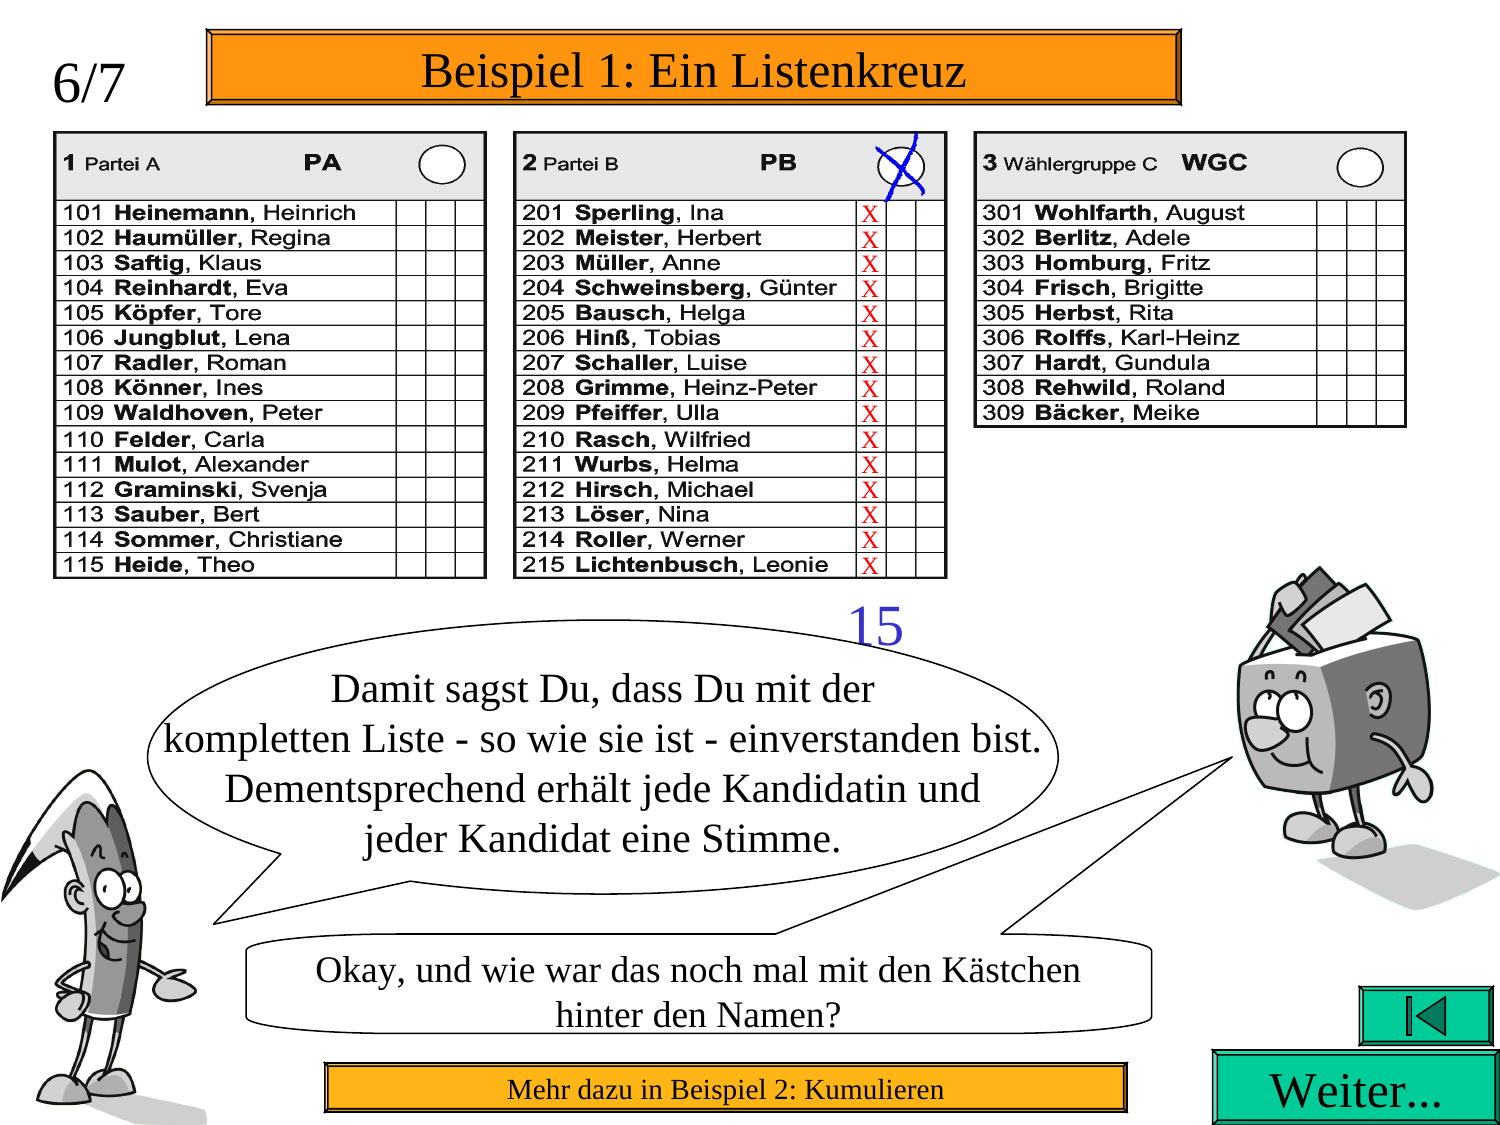

Beispiel 1: Ein Listenkreuz
6/7
X
X
X
X
X
X
X
X
X
X
X
X
X
X
X
15
Damit sagst Du, dass Du mit der
kompletten Liste - so wie sie ist - einverstanden bist.
Dementsprechend erhält jede Kandidatin und
jeder Kandidat eine Stimme.
Okay, und wie war das noch mal mit den Kästchen hinter den Namen?
Weiter...
Mehr dazu in Beispiel 2: Kumulieren